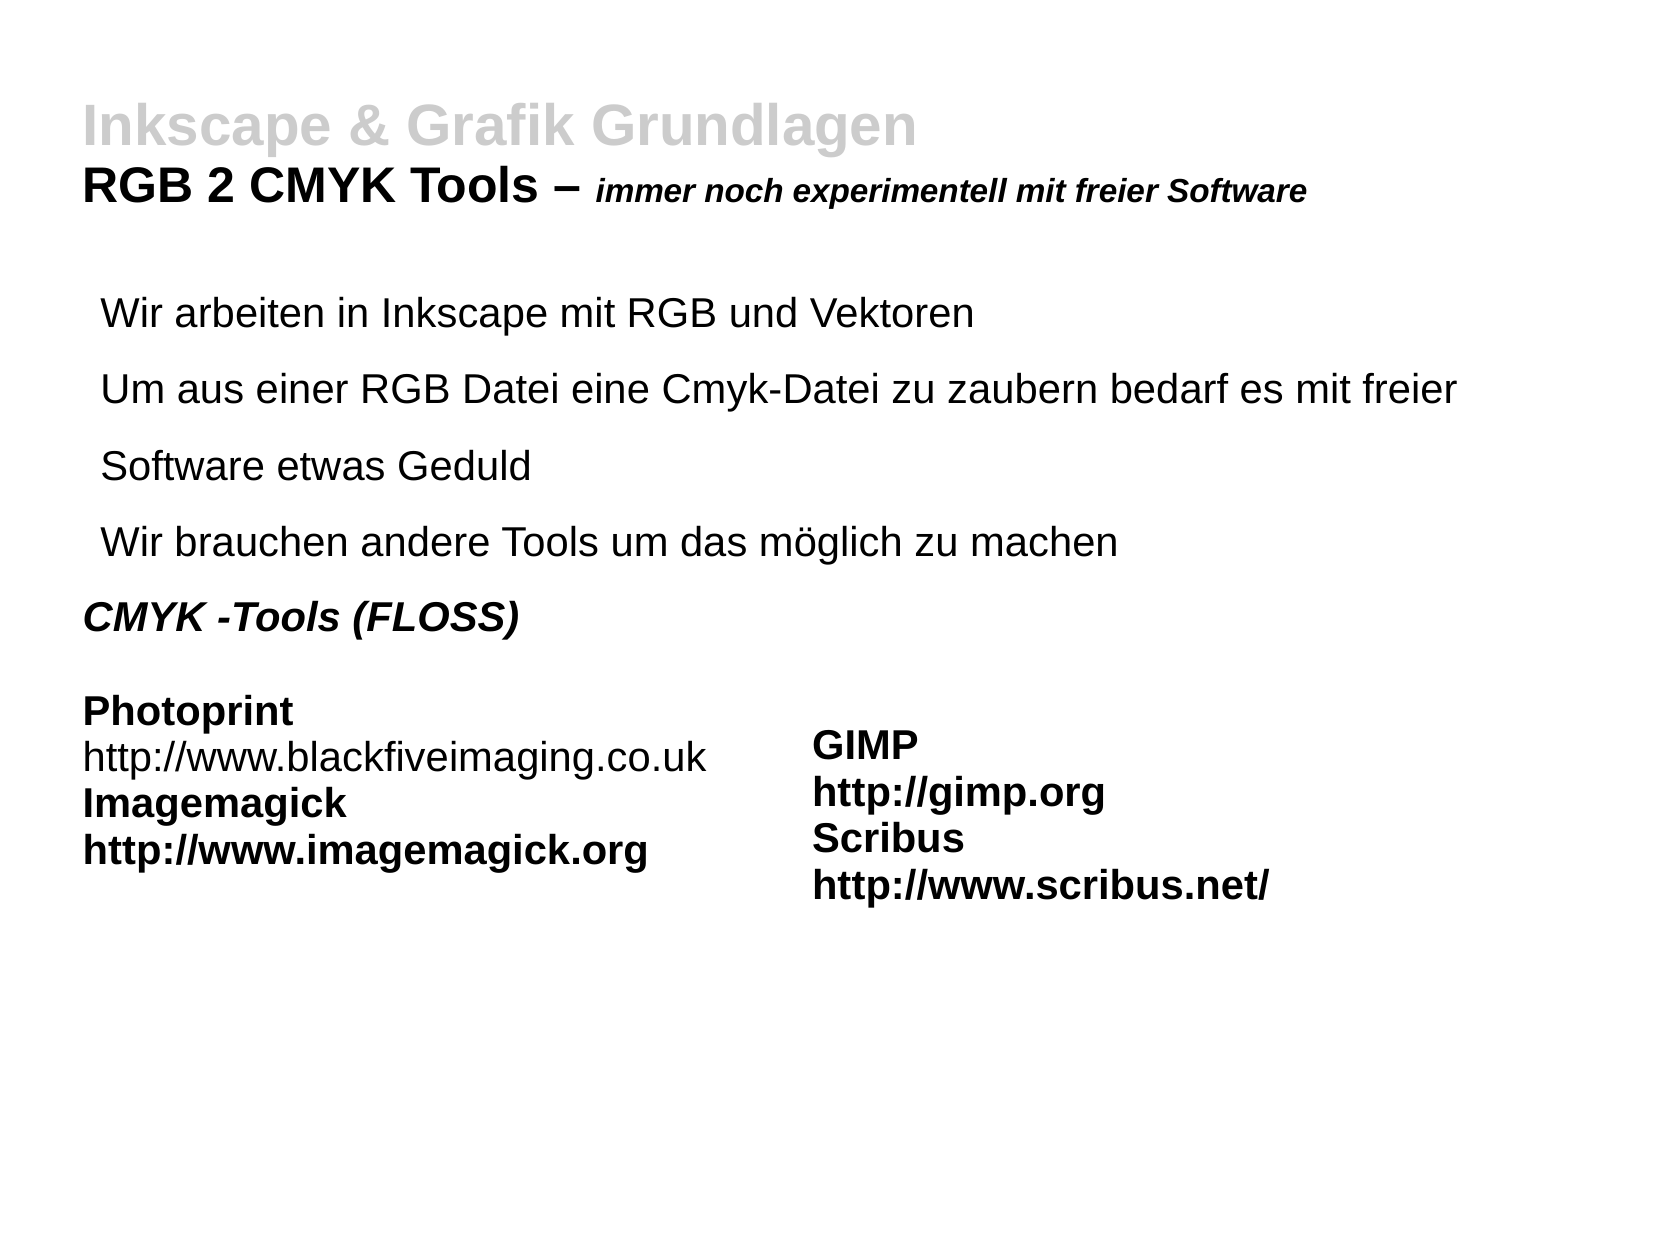

# Inkscape & Grafik Grundlagen RGB 2 CMYK Tools – immer noch experimentell mit freier Software
Wir arbeiten in Inkscape mit RGB und Vektoren
Um aus einer RGB Datei eine Cmyk-Datei zu zaubern bedarf es mit freier
Software etwas Geduld
Wir brauchen andere Tools um das möglich zu machen
CMYK -Tools (FLOSS)
Photoprint
http://www.blackfiveimaging.co.uk
Imagemagick
http://www.imagemagick.org
GIMP
http://gimp.org
Scribus
http://www.scribus.net/